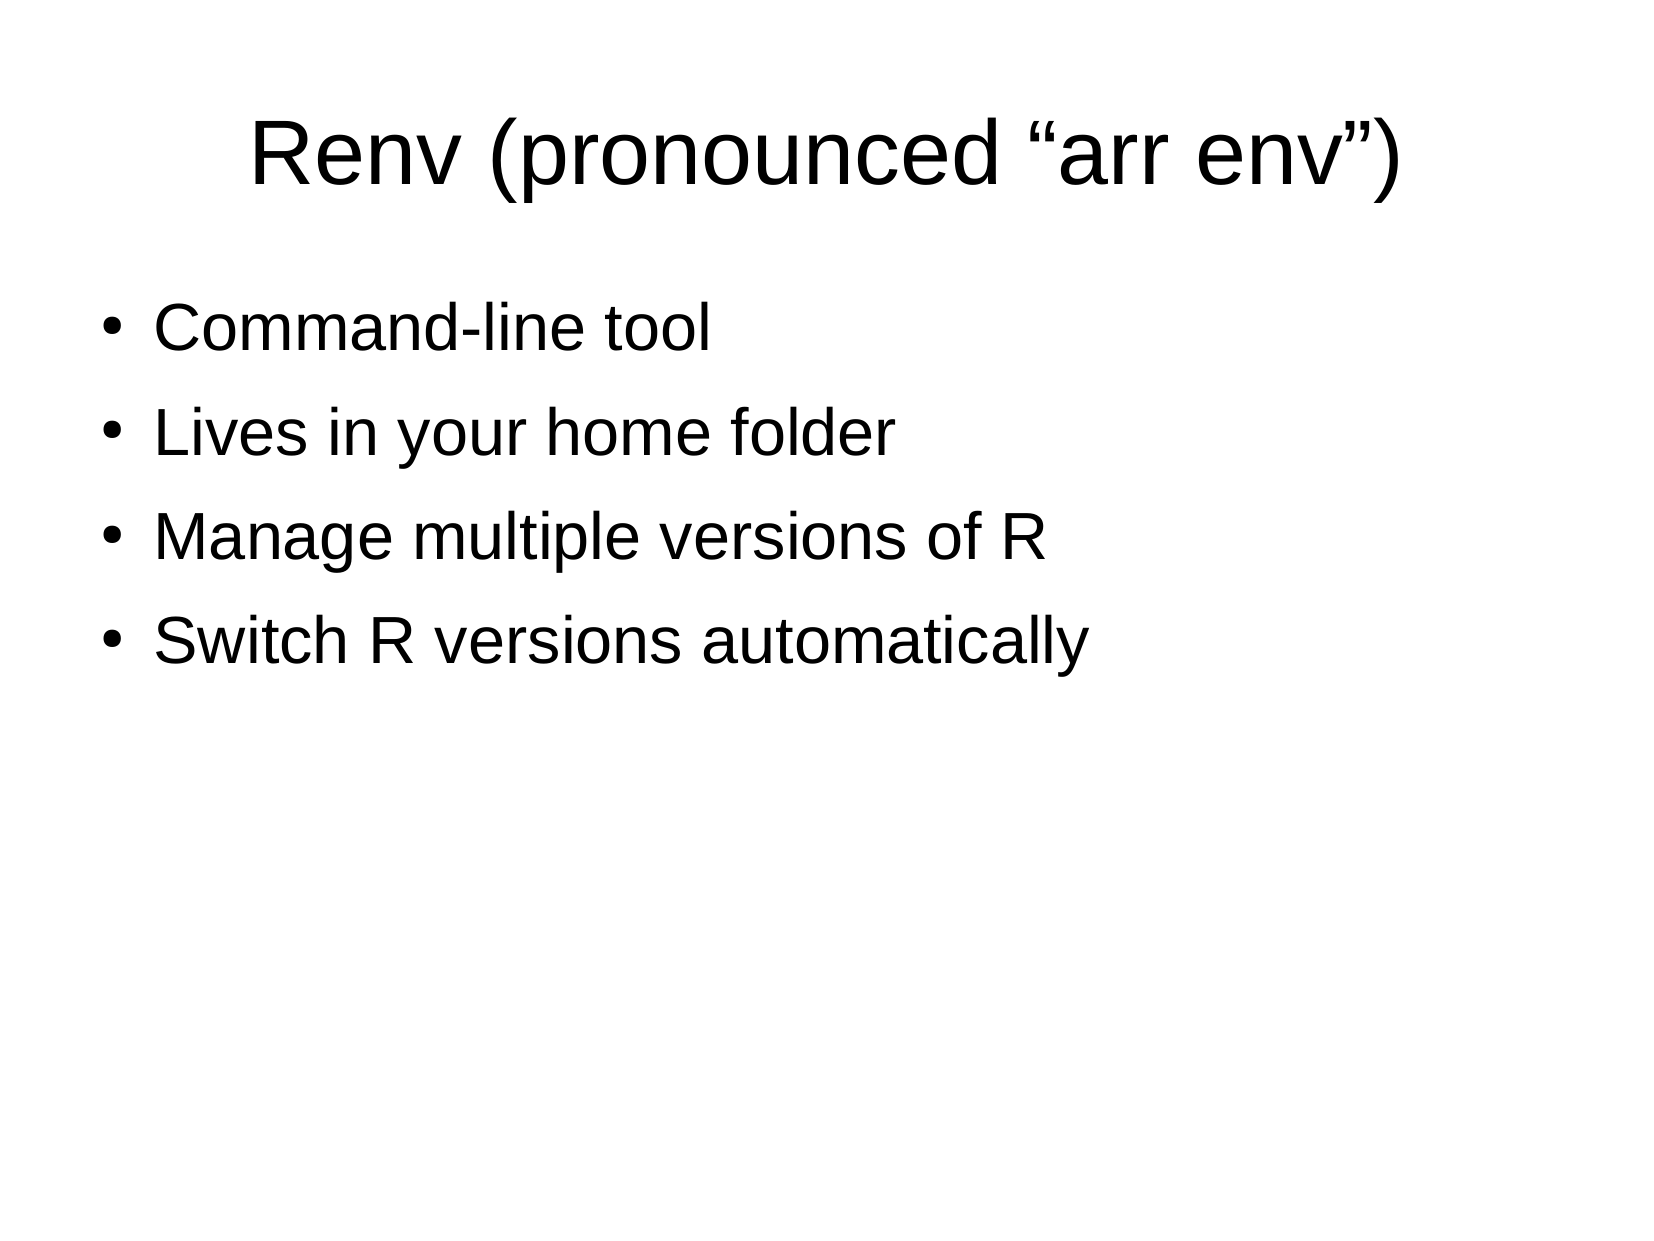

# Renv (pronounced “arr env”)
Command-line tool
Lives in your home folder
Manage multiple versions of R
Switch R versions automatically